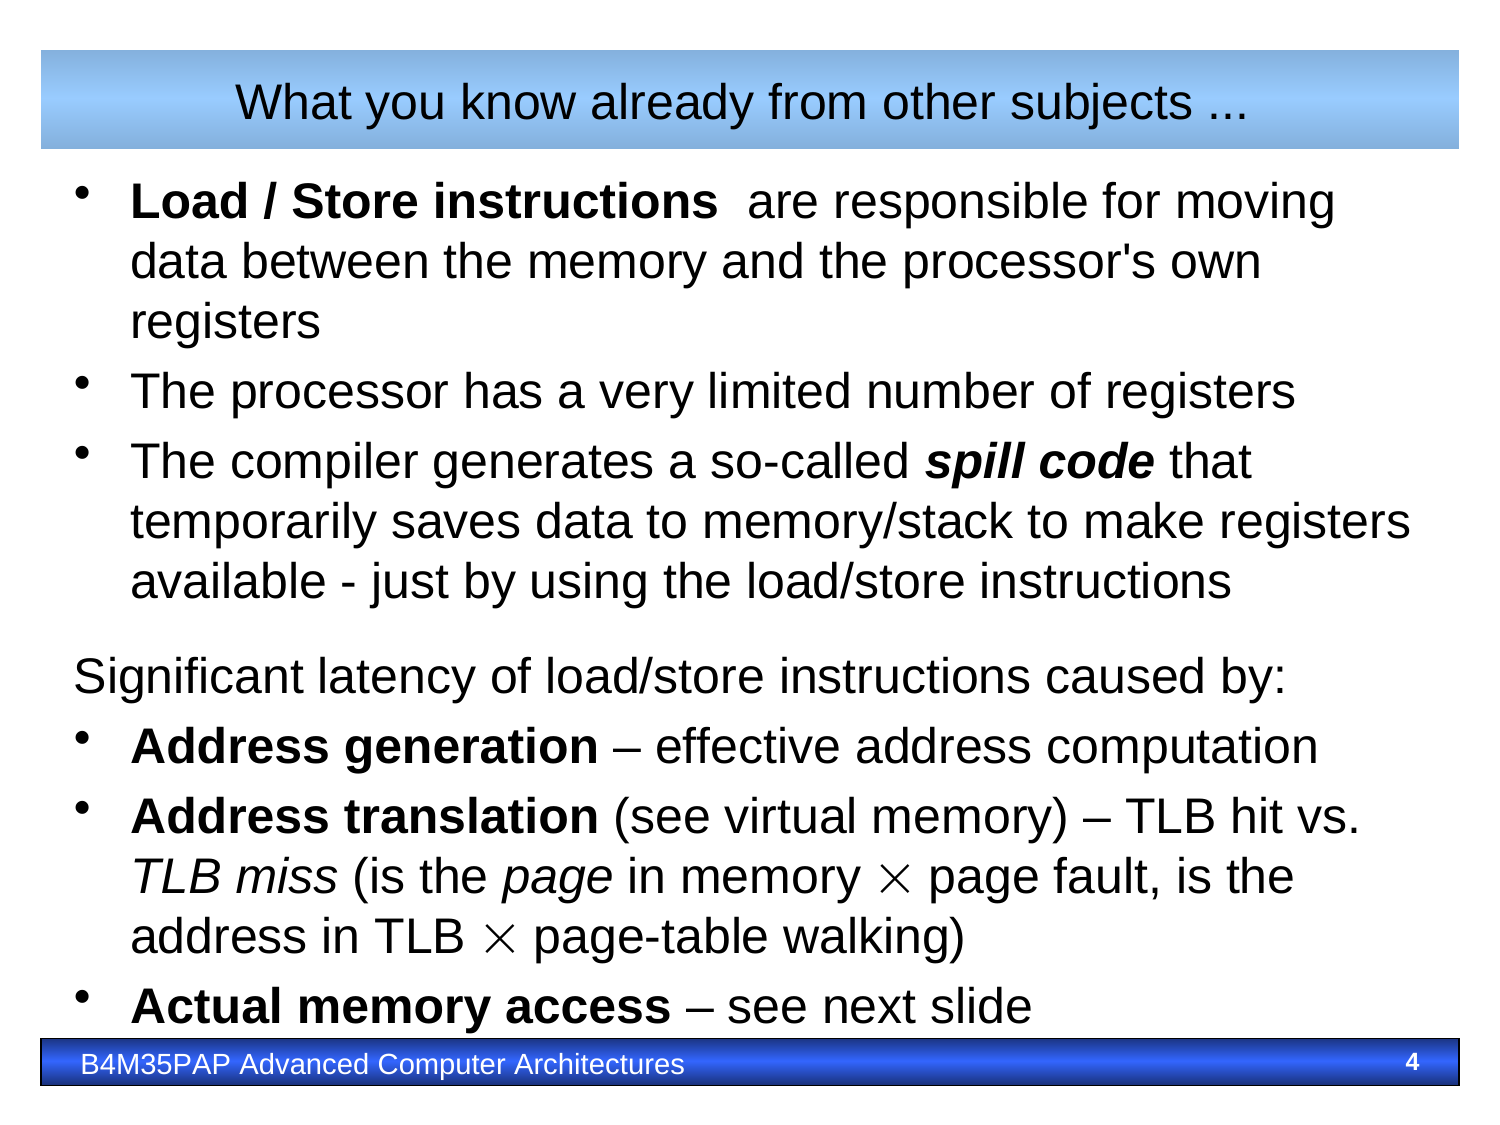

# What you know already from other subjects ...
Load / Store instructions are responsible for moving data between the memory and the processor's own registers
The processor has a very limited number of registers
The compiler generates a so-called spill code that temporarily saves data to memory/stack to make registers available - just by using the load/store instructions
Significant latency of load/store instructions caused by:
Address generation – effective address computation
Address translation (see virtual memory) – TLB hit vs. TLB miss (is the page in memory × page fault, is the address in TLB × page-table walking)
Actual memory access – see next slide